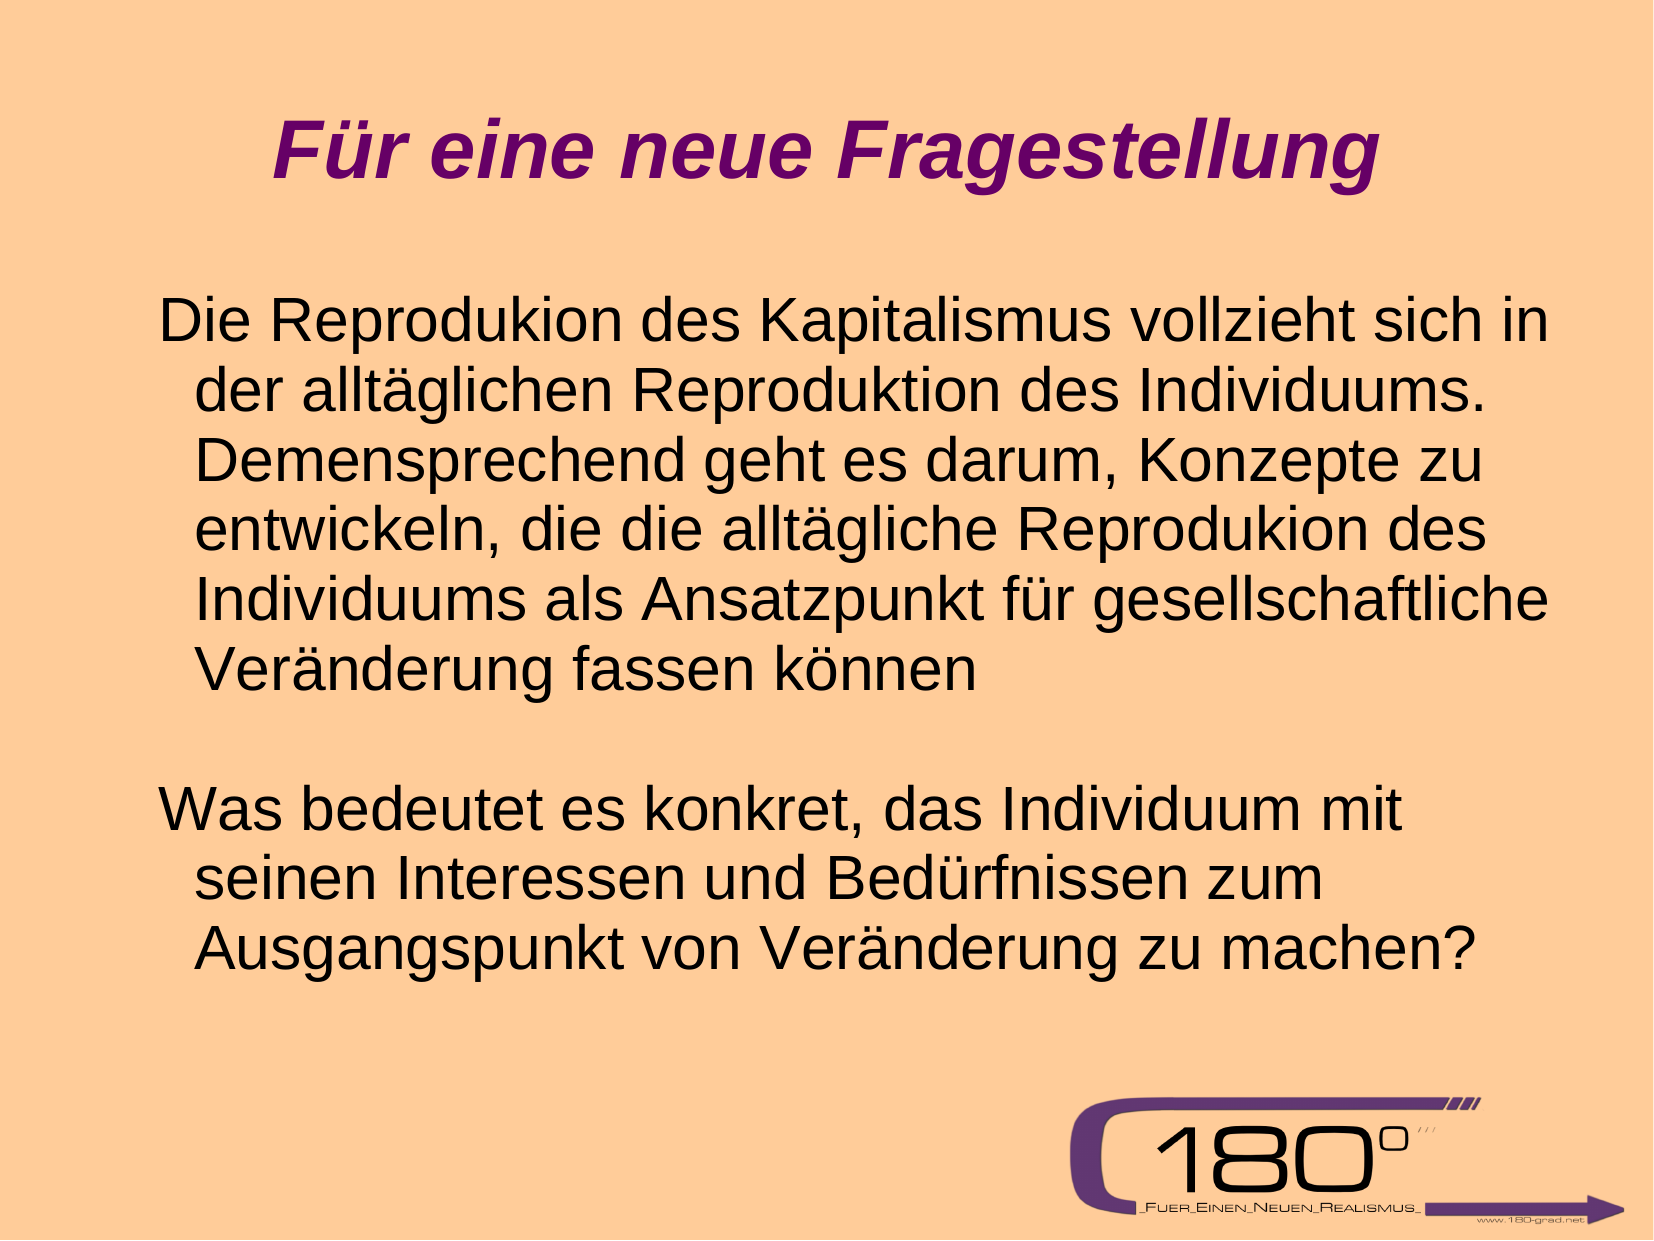

# Für eine neue Fragestellung
Die Reprodukion des Kapitalismus vollzieht sich in der alltäglichen Reproduktion des Individuums. Demensprechend geht es darum, Konzepte zu entwickeln, die die alltägliche Reprodukion des Individuums als Ansatzpunkt für gesellschaftliche Veränderung fassen können
Was bedeutet es konkret, das Individuum mit seinen Interessen und Bedürfnissen zum Ausgangspunkt von Veränderung zu machen?